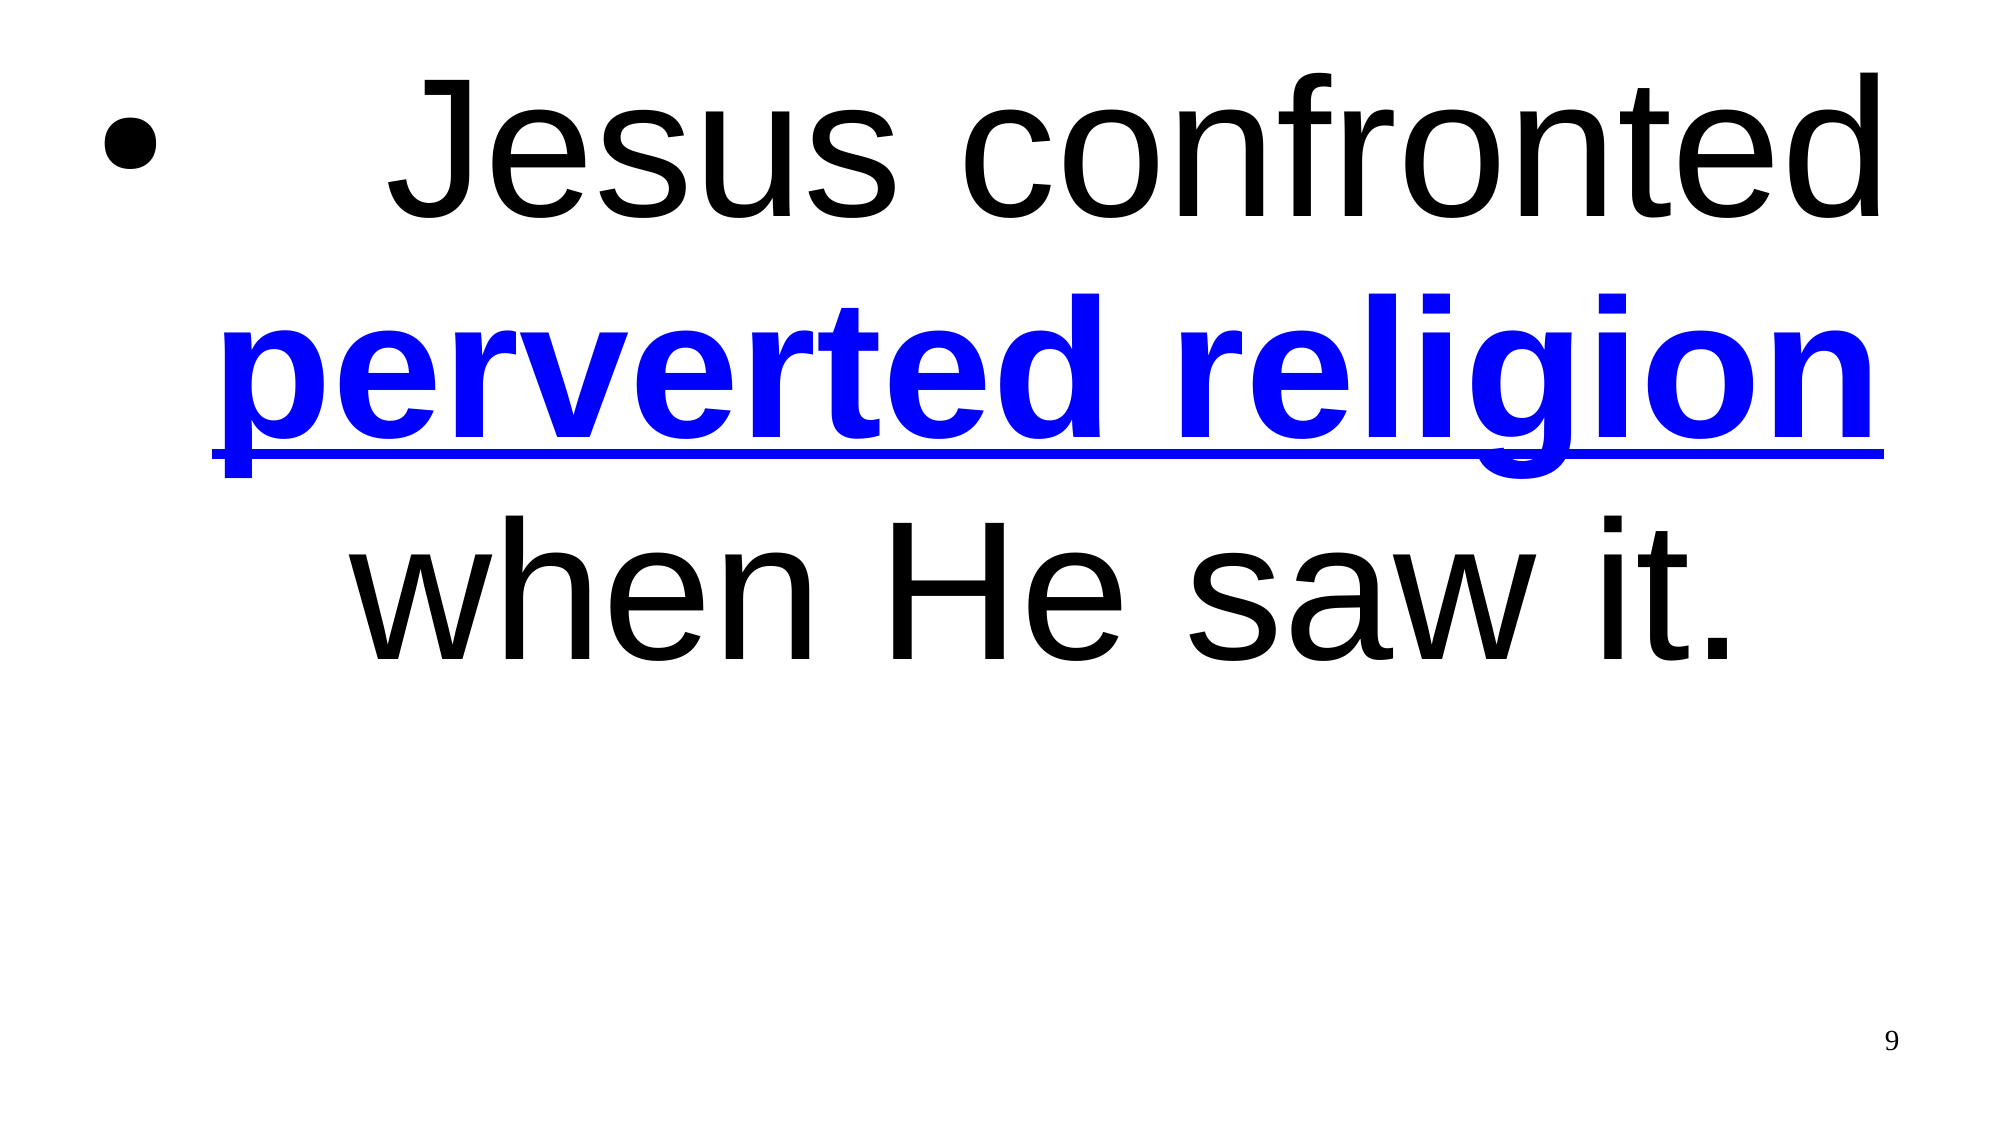

# Jesus confronted perverted religion when He saw it.
9